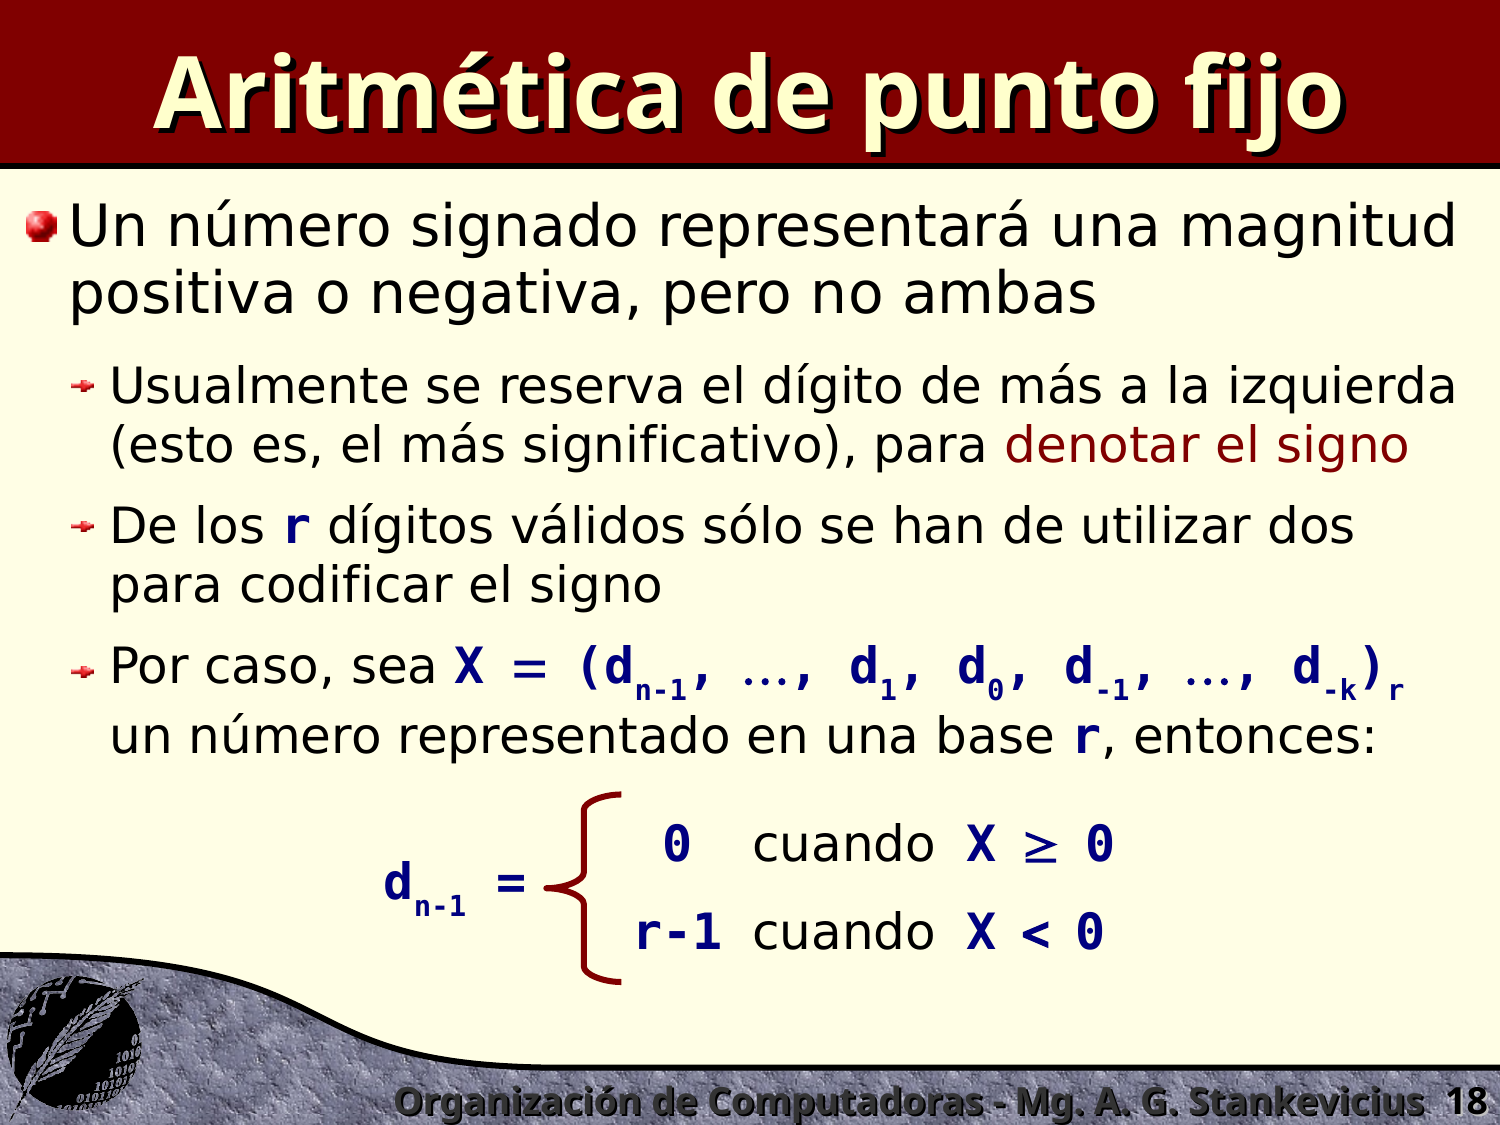

# Aritmética de punto fijo
Un número signado representará una magnitud positiva o negativa, pero no ambas
Usualmente se reserva el dígito de más a la izquierda (esto es, el más significativo), para denotar el signo
De los r dígitos válidos sólo se han de utilizar dos para codificar el signo
Por caso, sea X = (dn-1, …, d1, d0, d-1, …, d-k)r
un número representado en una base r, entonces:
 0 cuando X ≥ 0
r-1 cuando X < 0
dn-1 =
18